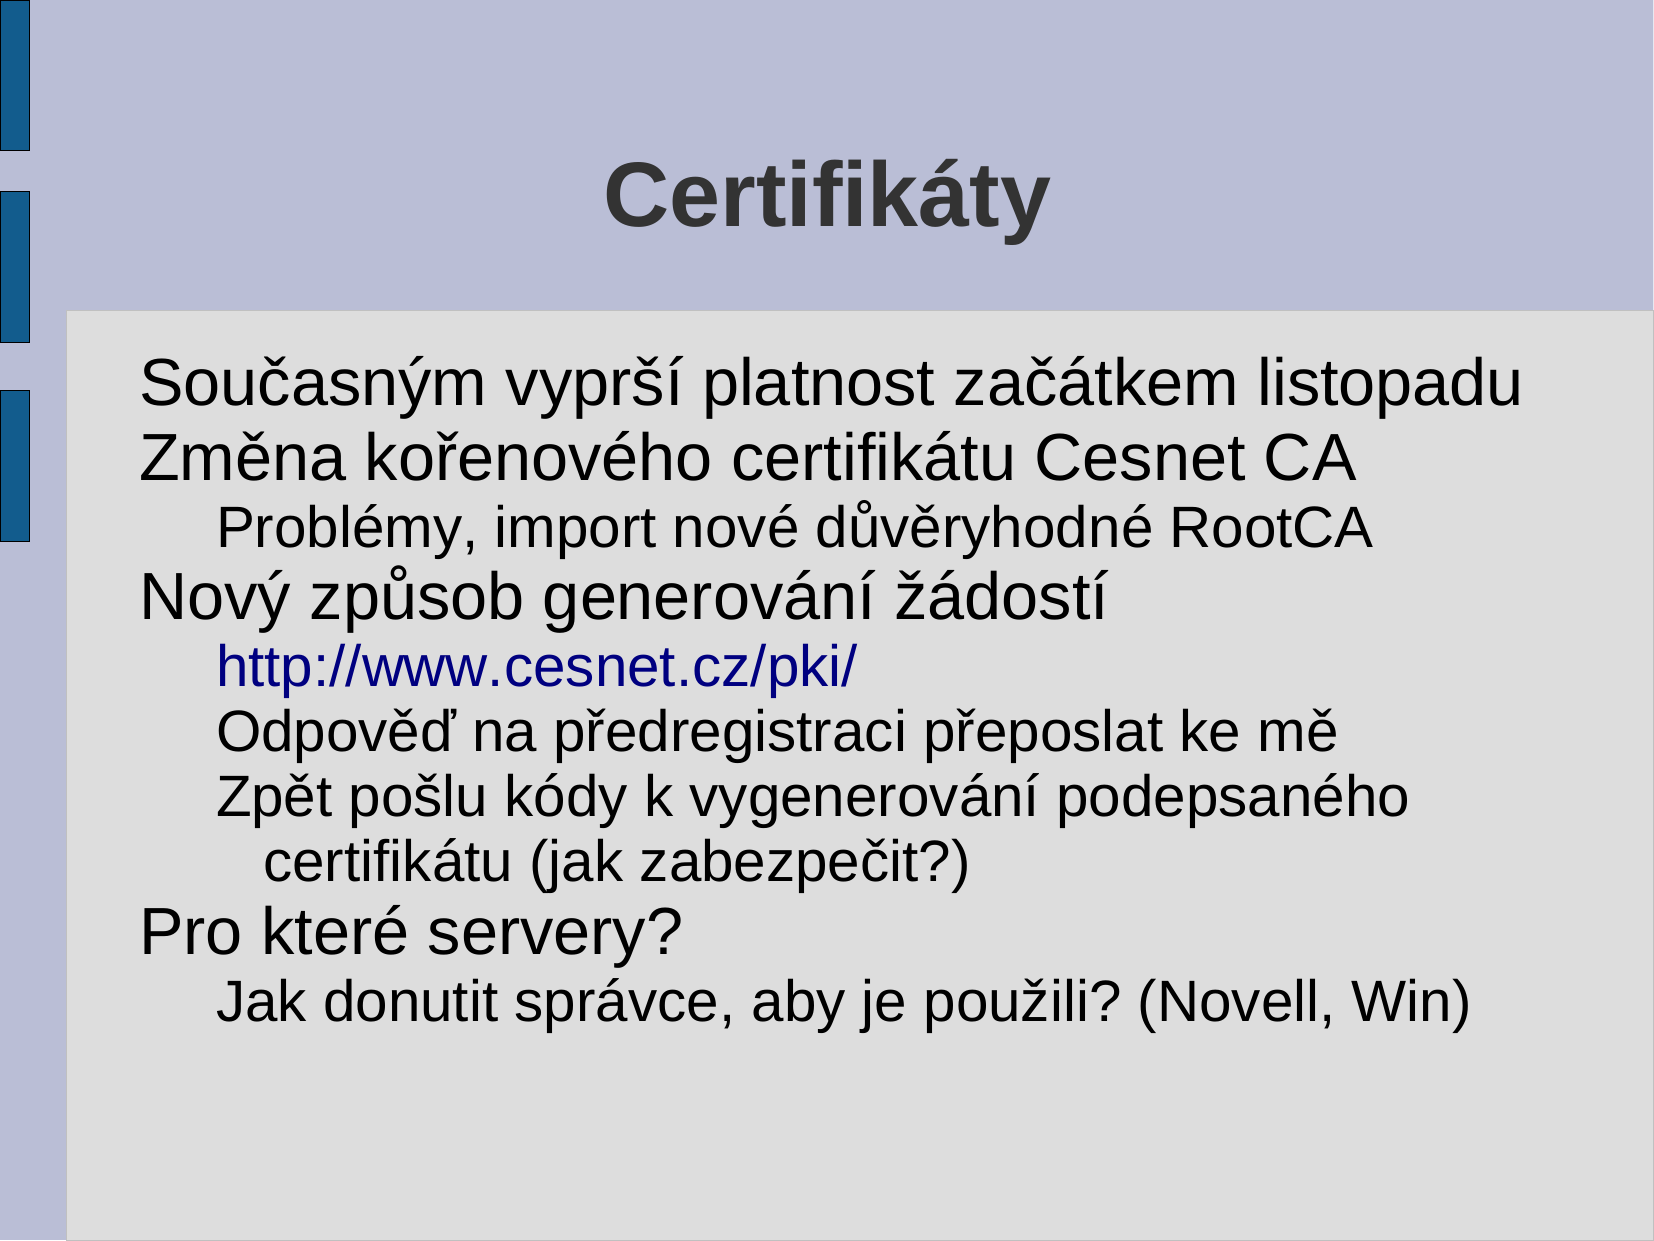

# Certifikáty
Současným vyprší platnost začátkem listopadu
Změna kořenového certifikátu Cesnet CA
Problémy, import nové důvěryhodné RootCA
Nový způsob generování žádostí
http://www.cesnet.cz/pki/
Odpověď na předregistraci přeposlat ke mě
Zpět pošlu kódy k vygenerování podepsaného certifikátu (jak zabezpečit?)
Pro které servery?
Jak donutit správce, aby je použili? (Novell, Win)